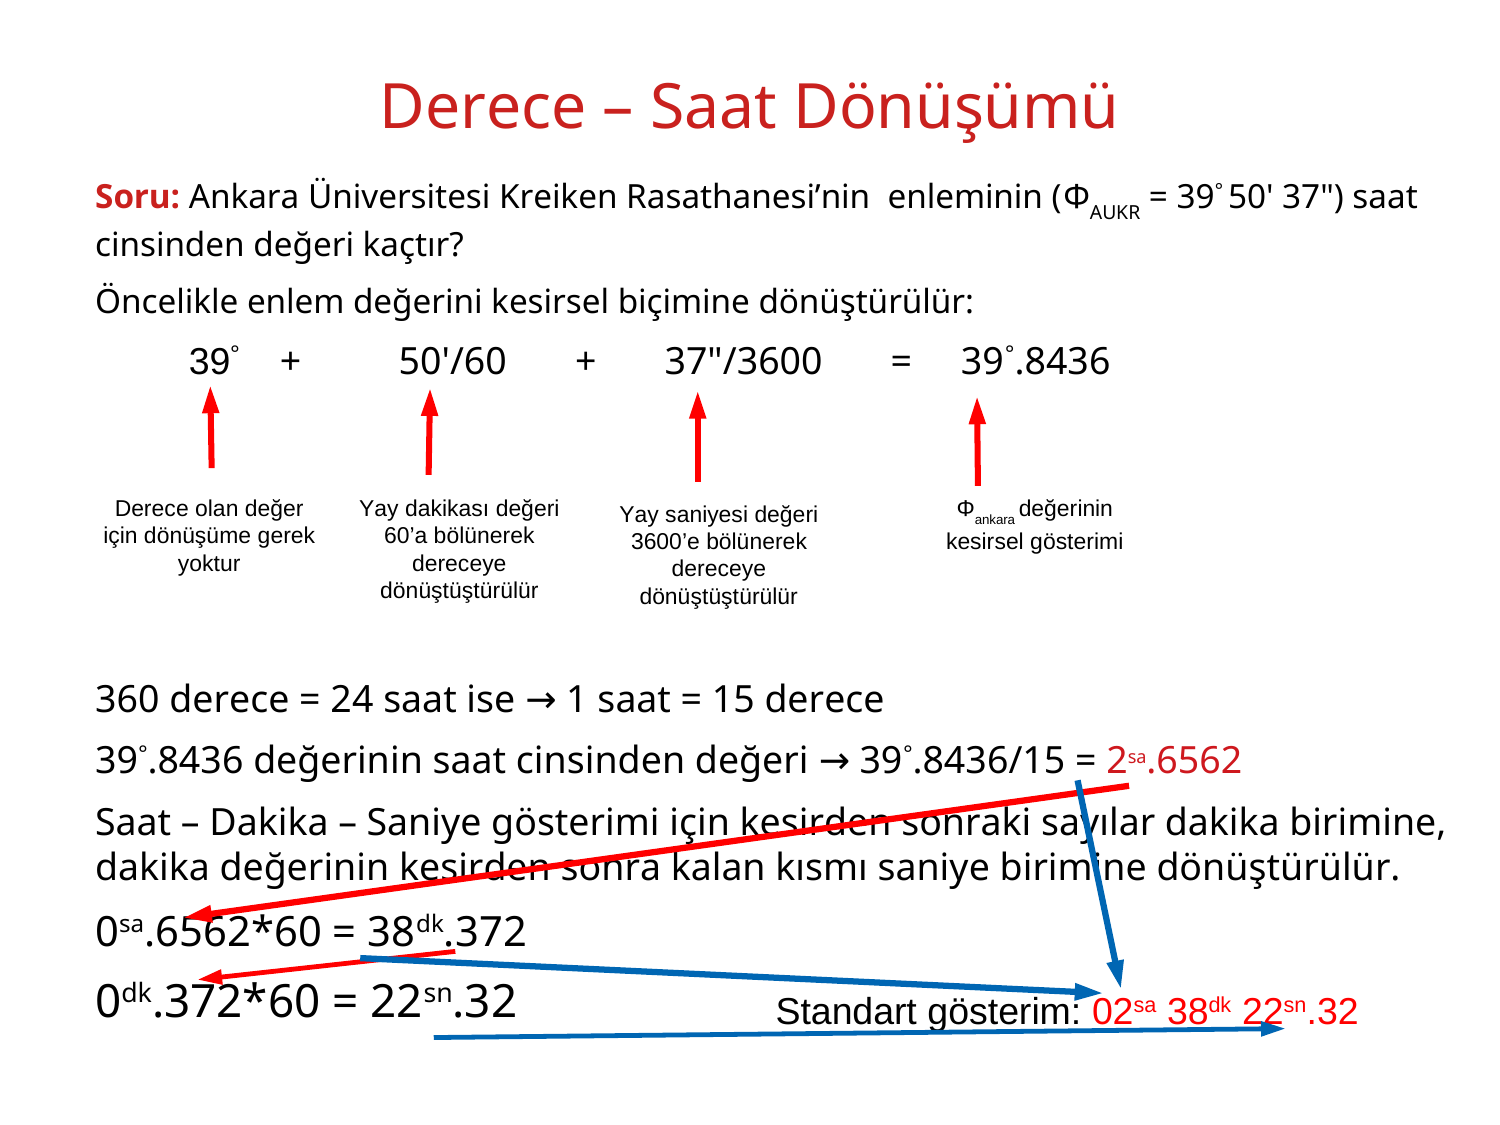

# Derece – Saat Dönüşümü
Soru: Ankara Üniversitesi Kreiken Rasathanesi’nin enleminin (ΦAUKR = 39° 50' 37") saat cinsinden değeri kaçtır?
Öncelikle enlem değerini kesirsel biçimine dönüştürülür:
 	39° + 50'/60 + 37"/3600 = 39°.8436
360 derece = 24 saat ise → 1 saat = 15 derece
39°.8436 değerinin saat cinsinden değeri → 39°.8436/15 = 2sa.6562
Saat – Dakika – Saniye gösterimi için kesirden sonraki sayılar dakika birimine, dakika değerinin kesirden sonra kalan kısmı saniye birimine dönüştürülür.
0sa.6562*60 = 38dk.372
0dk.372*60 = 22sn.32
Derece olan değer için dönüşüme gerek yoktur
Yay dakikası değeri 60’a bölünerek dereceye dönüştüştürülür
Φankara değerinin kesirsel gösterimi
Yay saniyesi değeri 3600’e bölünerek dereceye dönüştüştürülür
Standart gösterim: 02sa 38dk 22sn.32